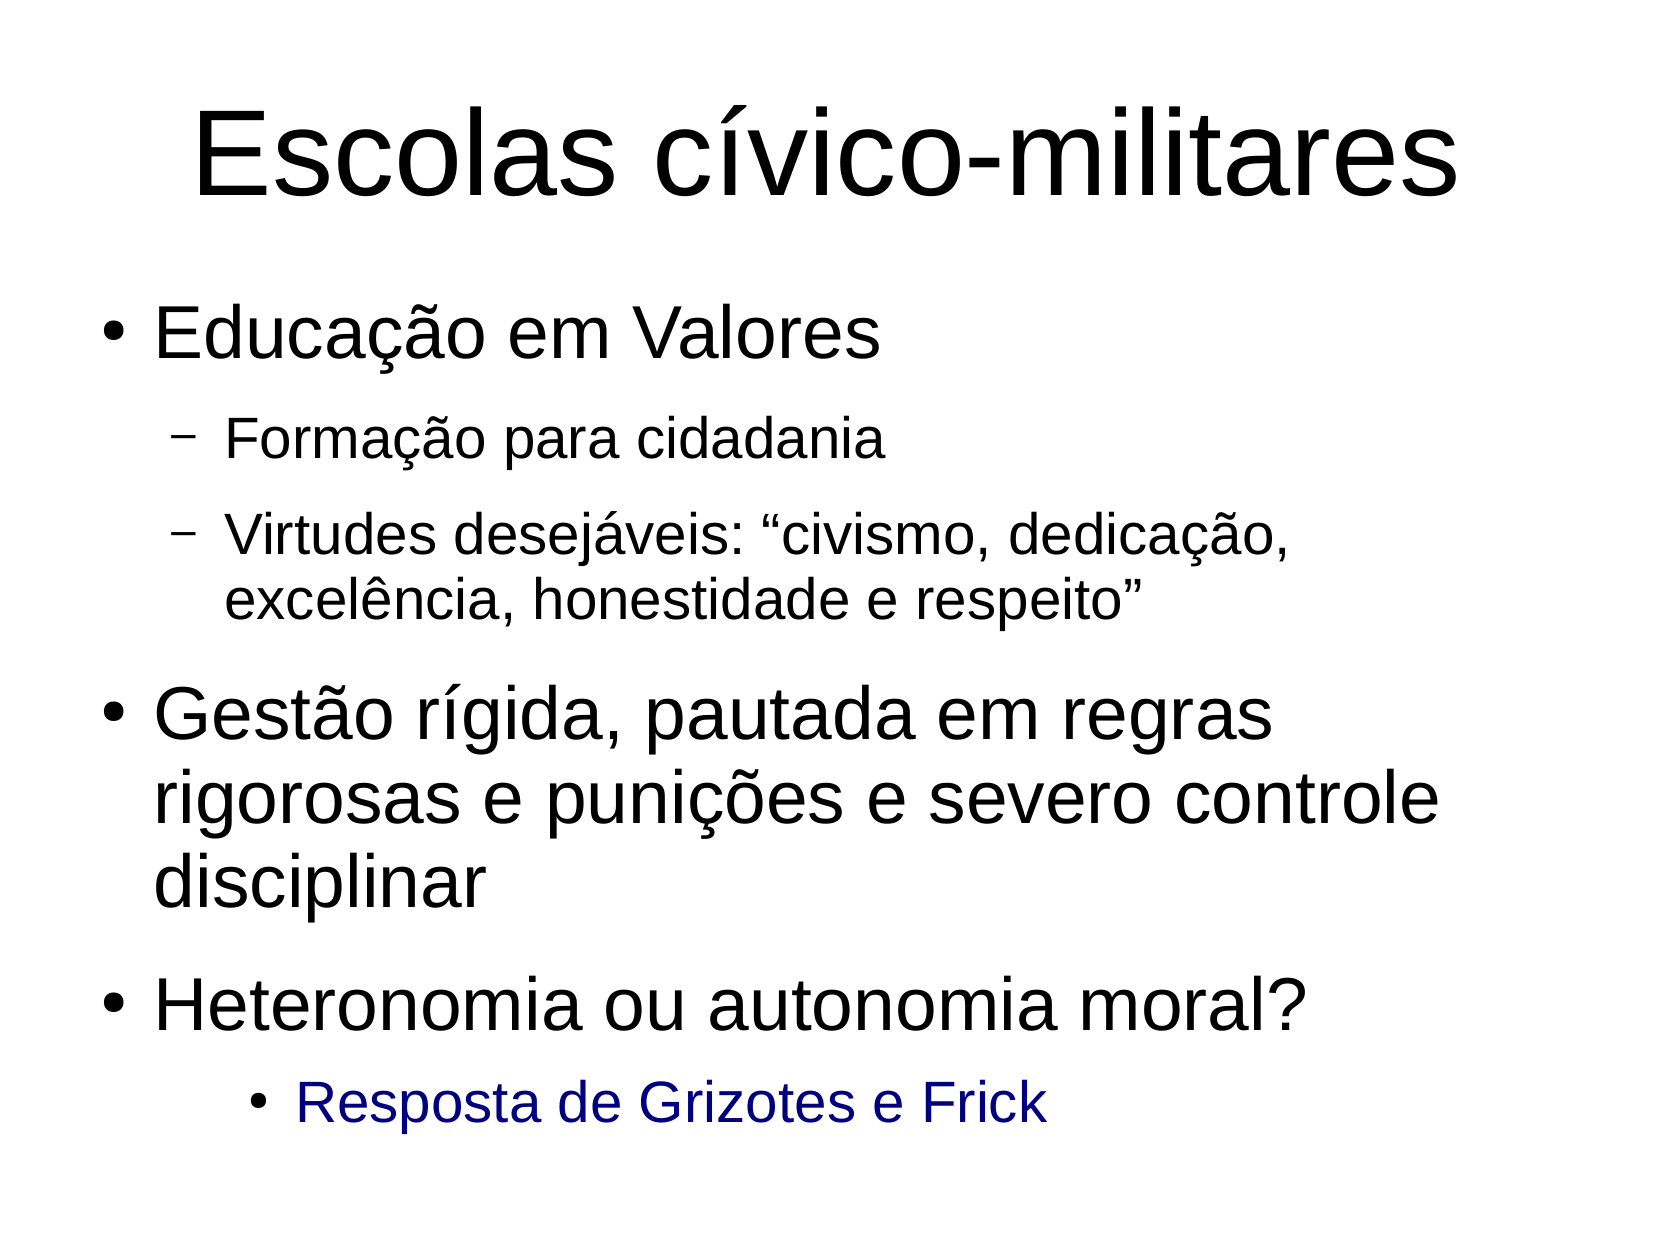

# Escolas cívico-militares
Educação em Valores
Formação para cidadania
Virtudes desejáveis: “civismo, dedicação, excelência, honestidade e respeito”
Gestão rígida, pautada em regras rigorosas e punições e severo controle disciplinar
Heteronomia ou autonomia moral?
Resposta de Grizotes e Frick